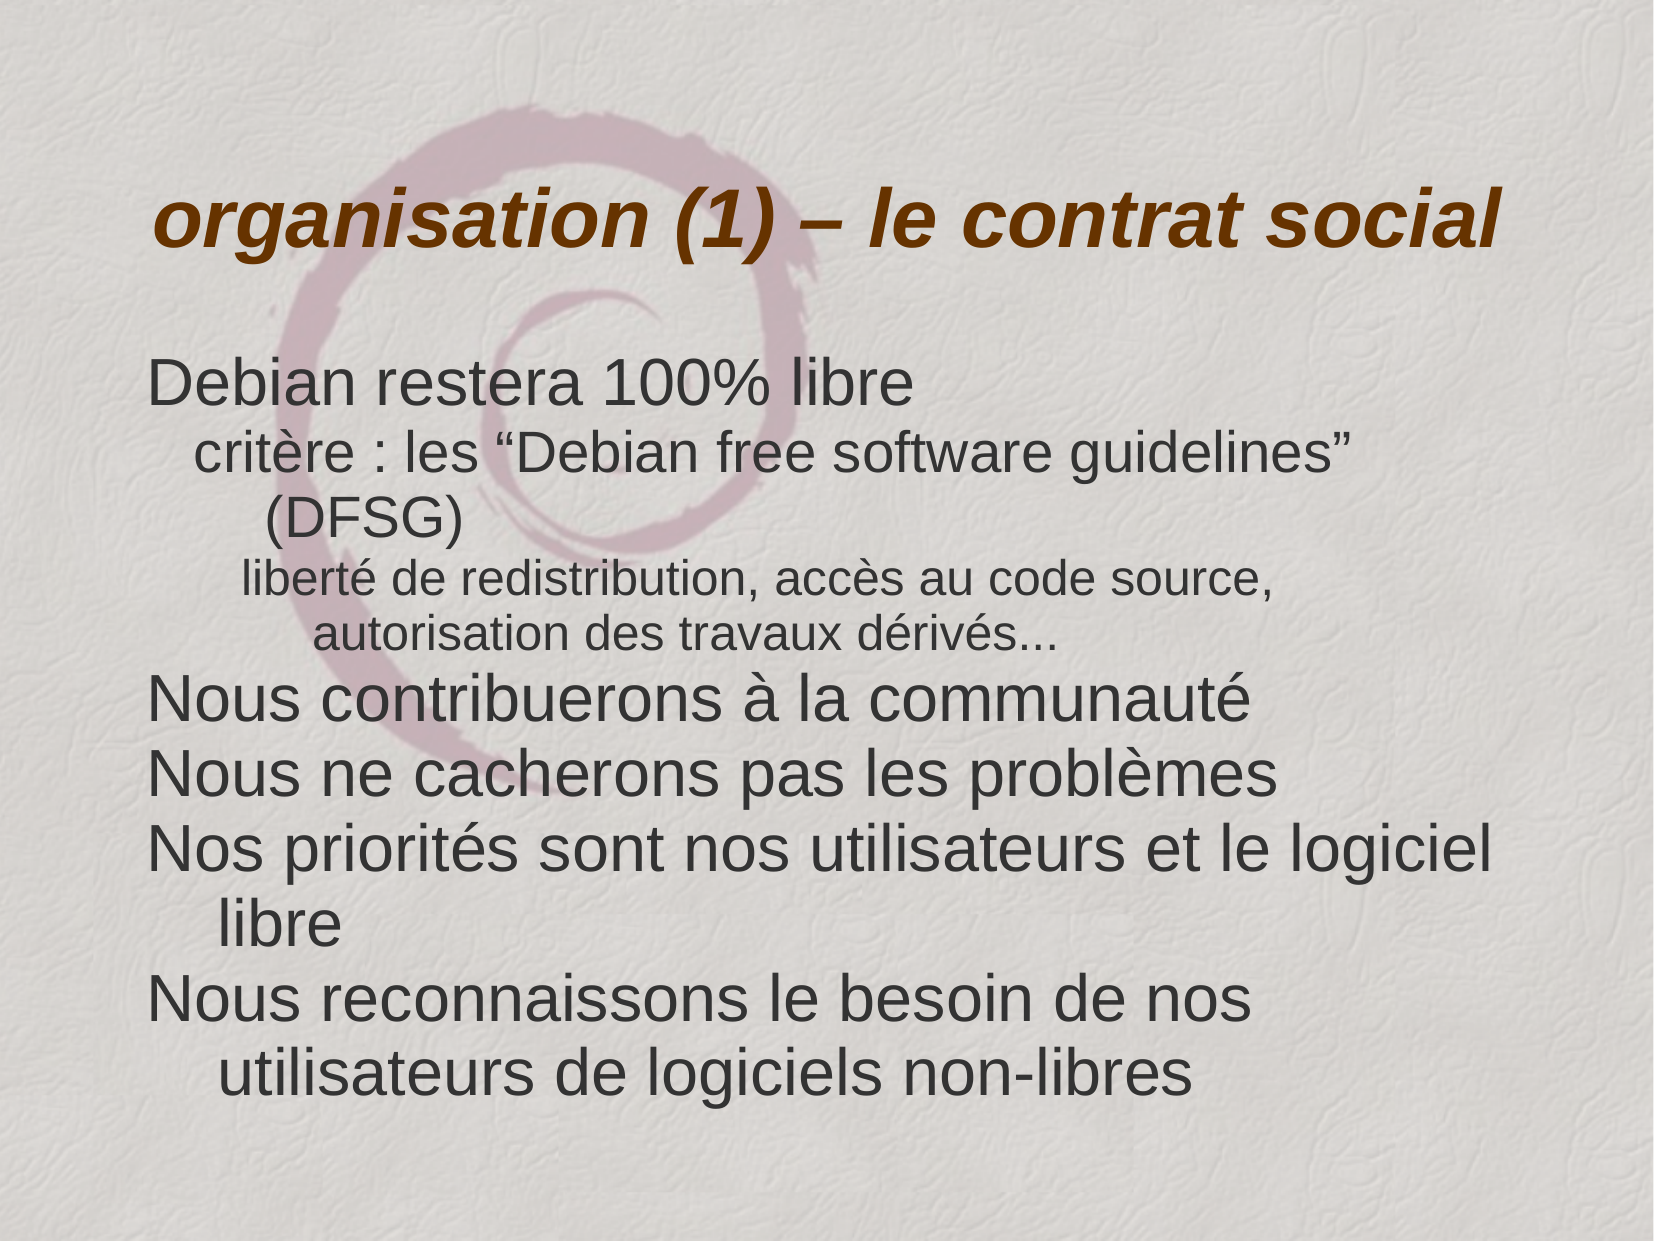

# organisation (1) – le contrat social
Debian restera 100% libre
critère : les “Debian free software guidelines” (DFSG)
liberté de redistribution, accès au code source, autorisation des travaux dérivés...
Nous contribuerons à la communauté
Nous ne cacherons pas les problèmes
Nos priorités sont nos utilisateurs et le logiciel libre
Nous reconnaissons le besoin de nos utilisateurs de logiciels non-libres